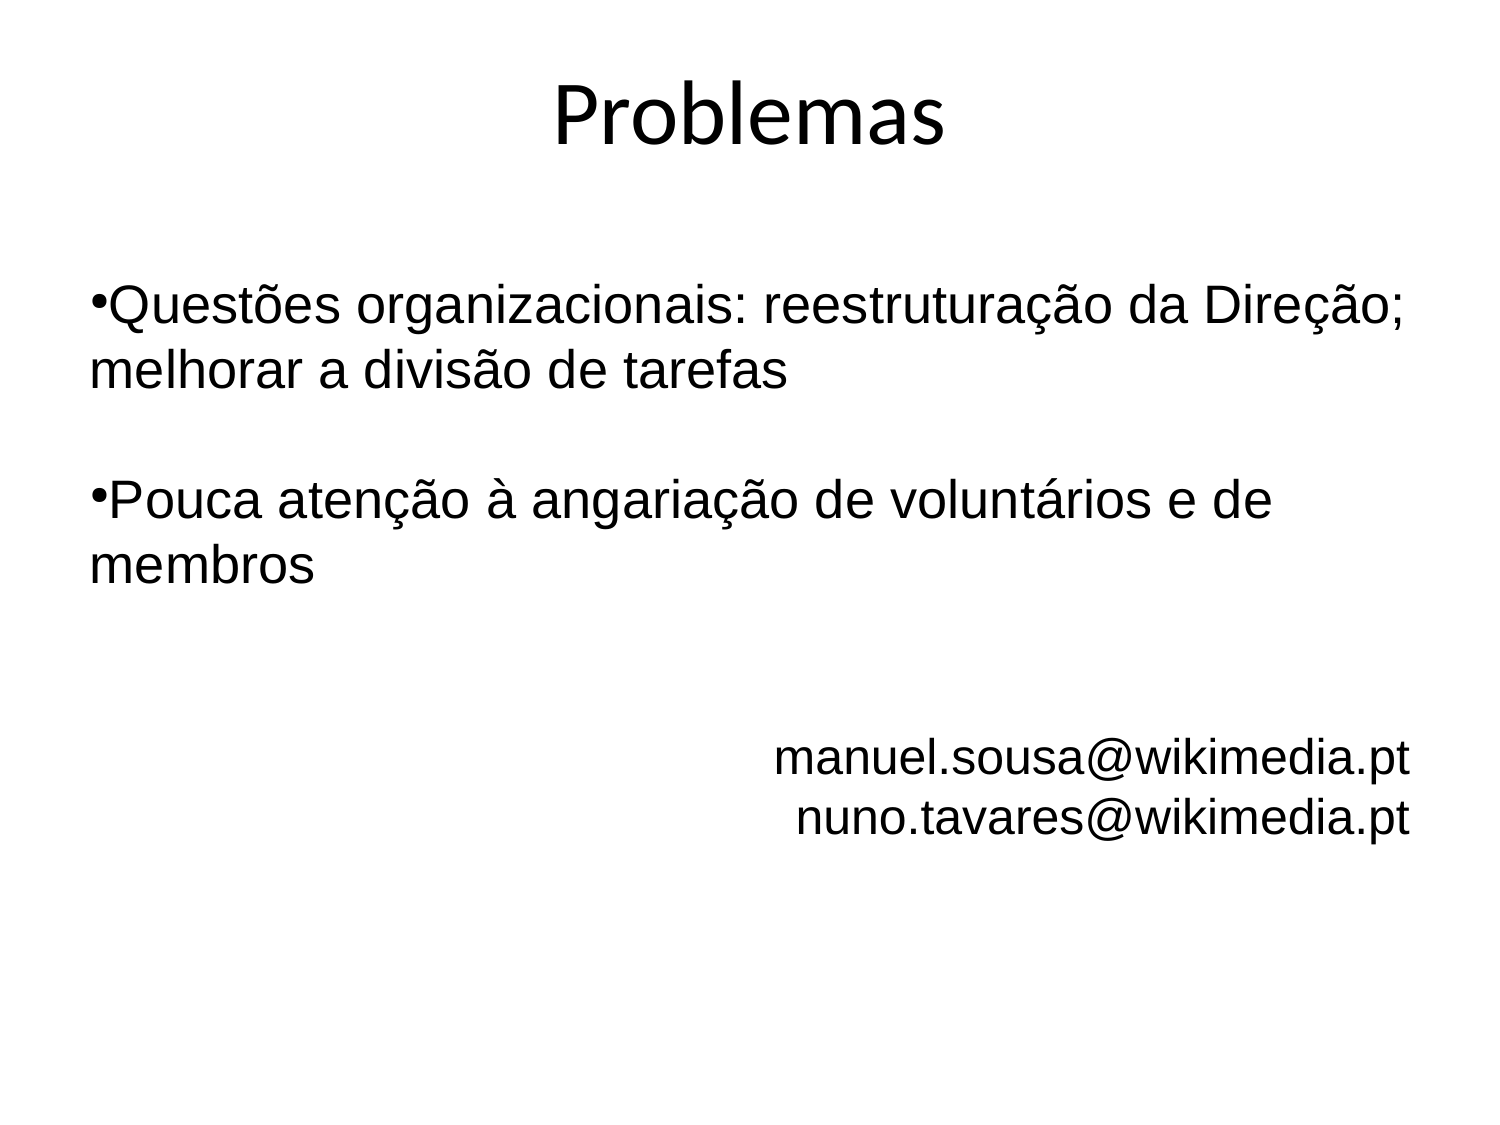

Problemas
Questões organizacionais: reestruturação da Direção; melhorar a divisão de tarefas
Pouca atenção à angariação de voluntários e de membros
manuel.sousa@wikimedia.pt
nuno.tavares@wikimedia.pt